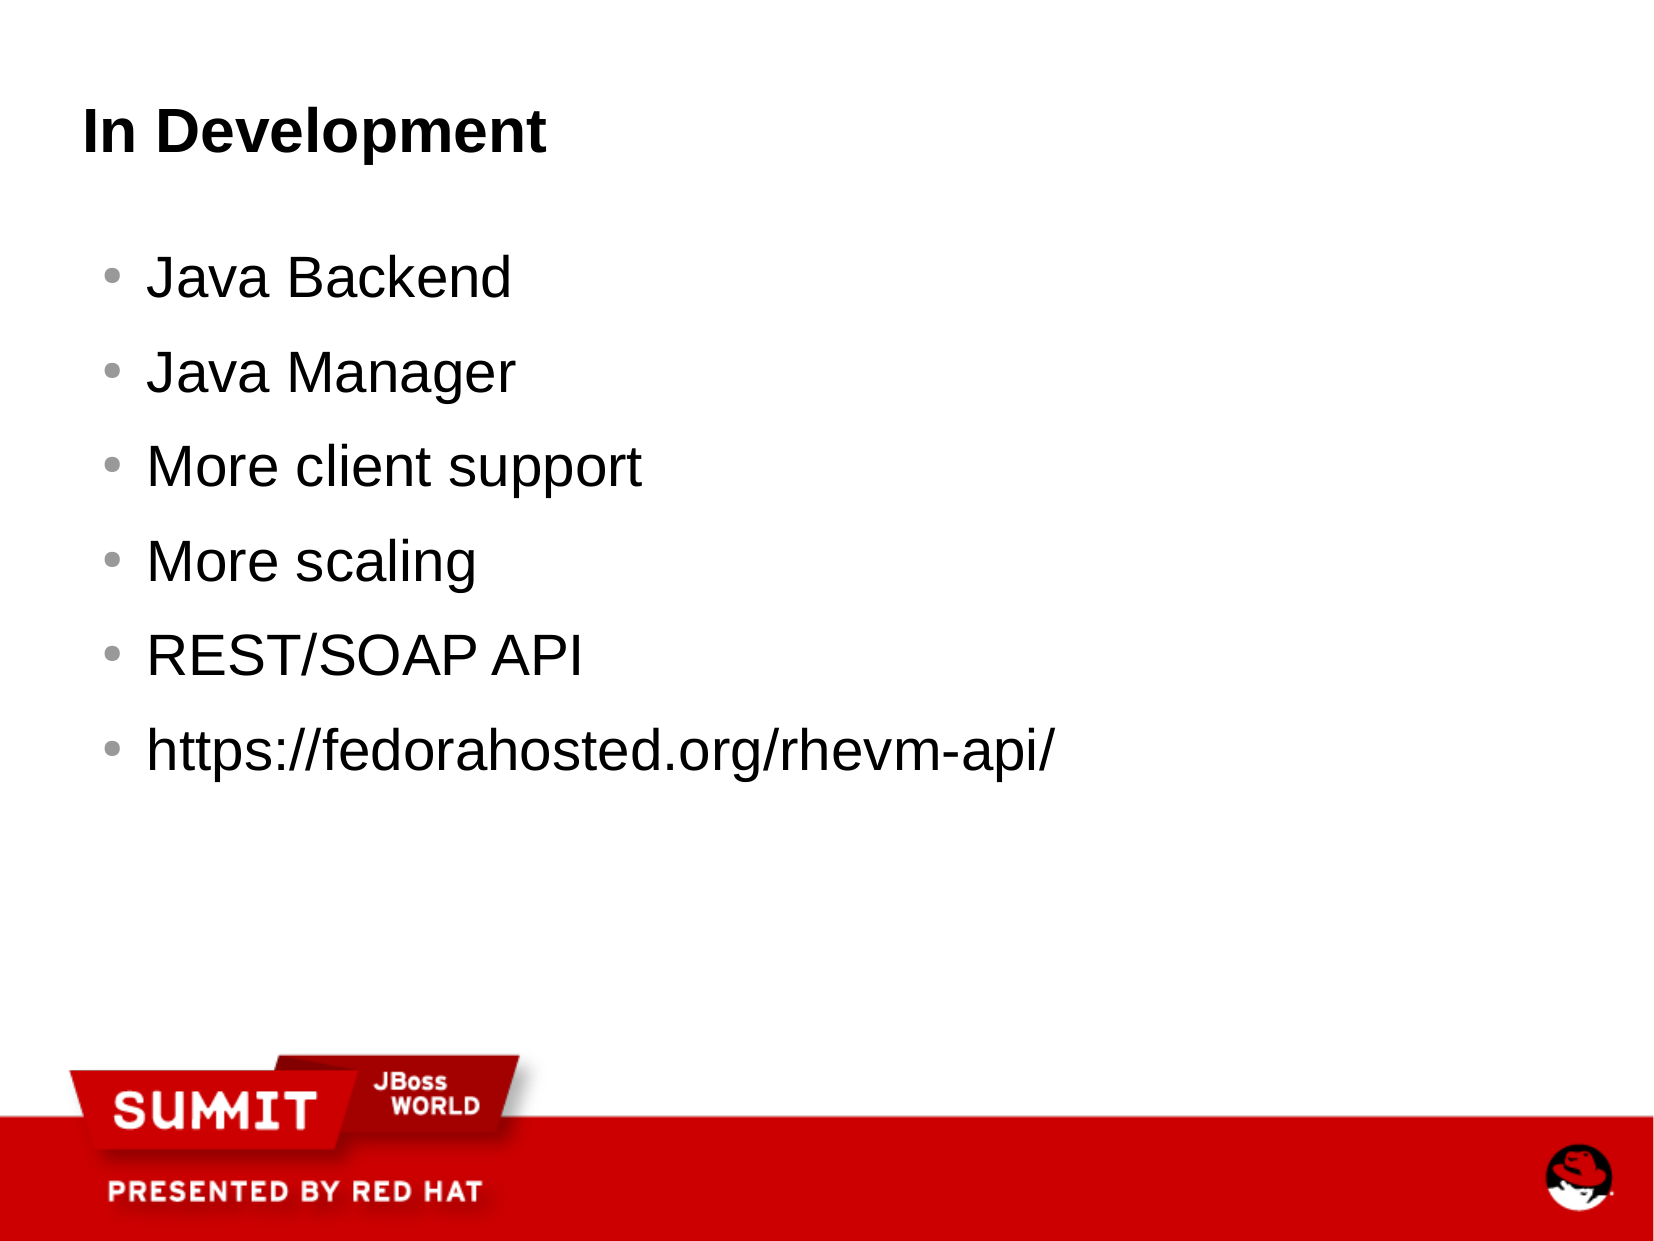

# In Development
Java Backend
Java Manager
More client support
More scaling
REST/SOAP API
https://fedorahosted.org/rhevm-api/